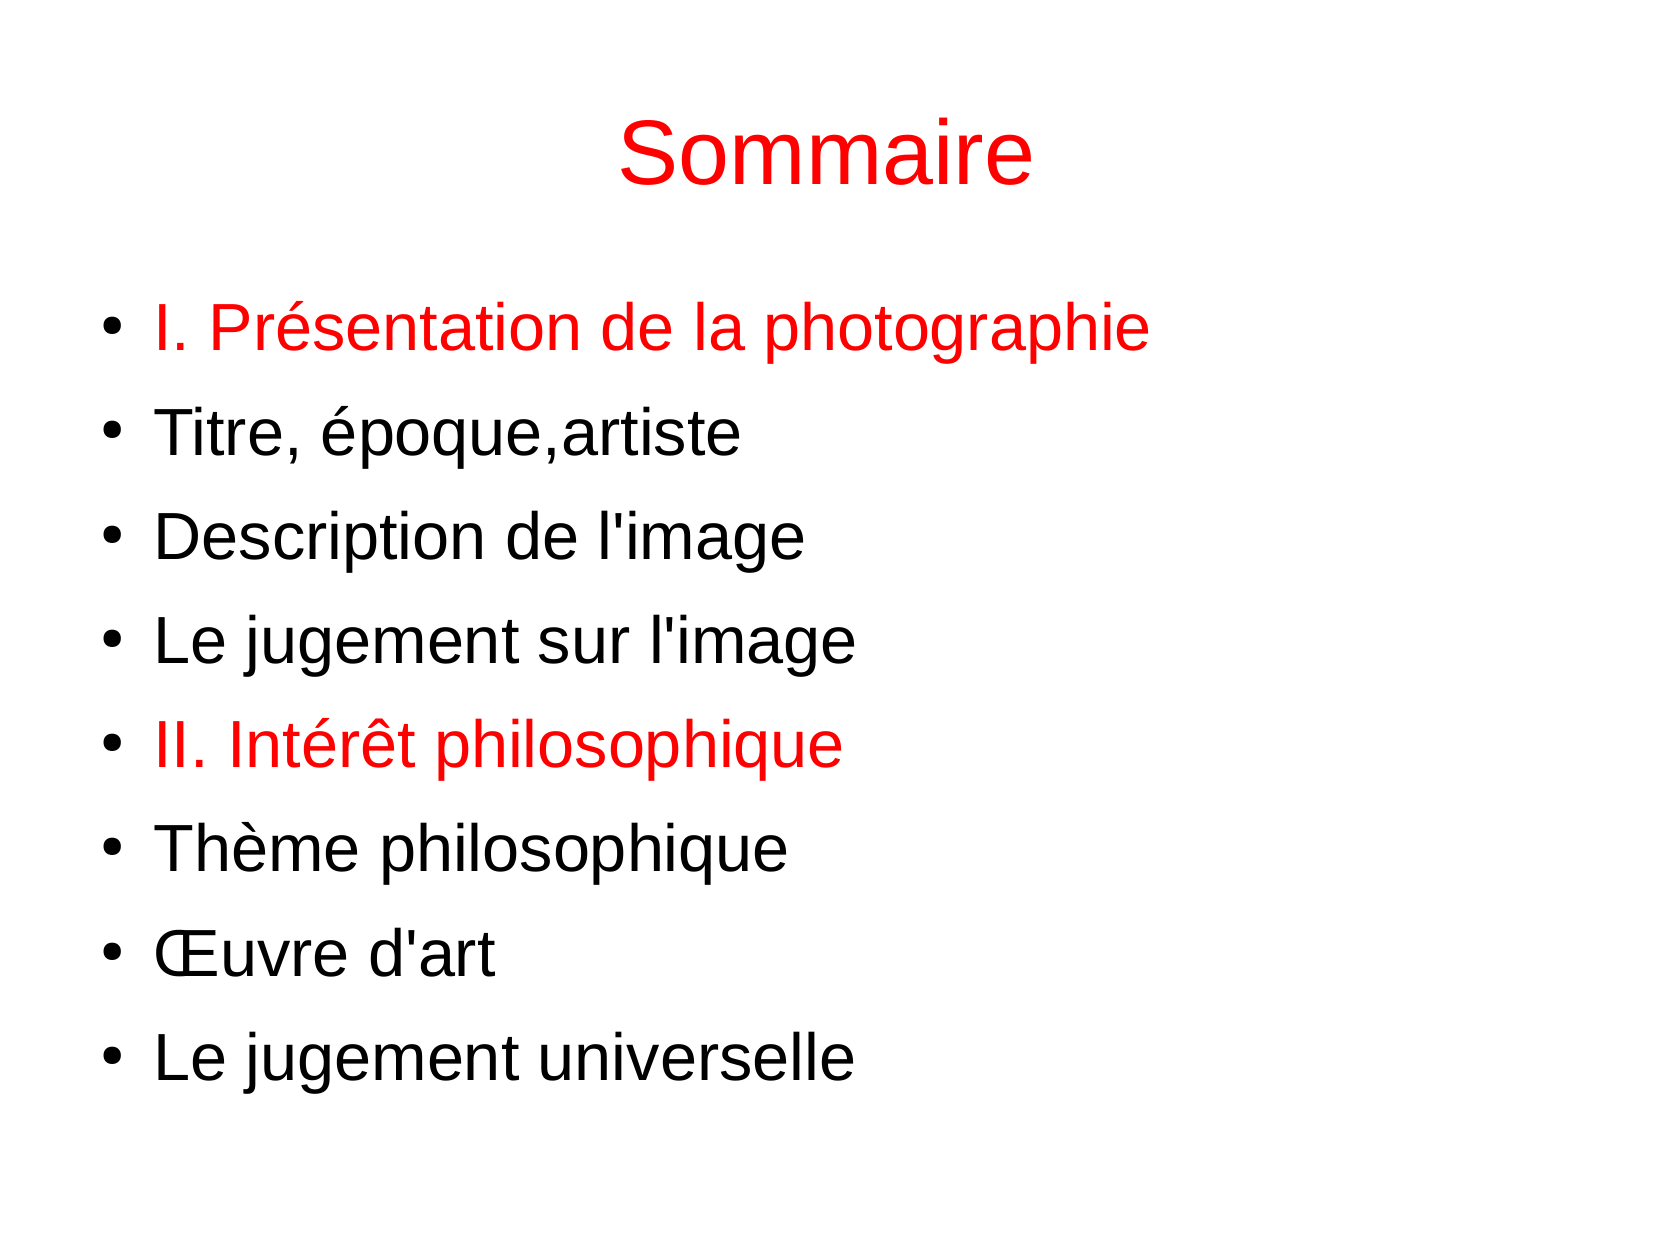

# Sommaire
I. Présentation de la photographie
Titre, époque,artiste
Description de l'image
Le jugement sur l'image
II. Intérêt philosophique
Thème philosophique
Œuvre d'art
Le jugement universelle